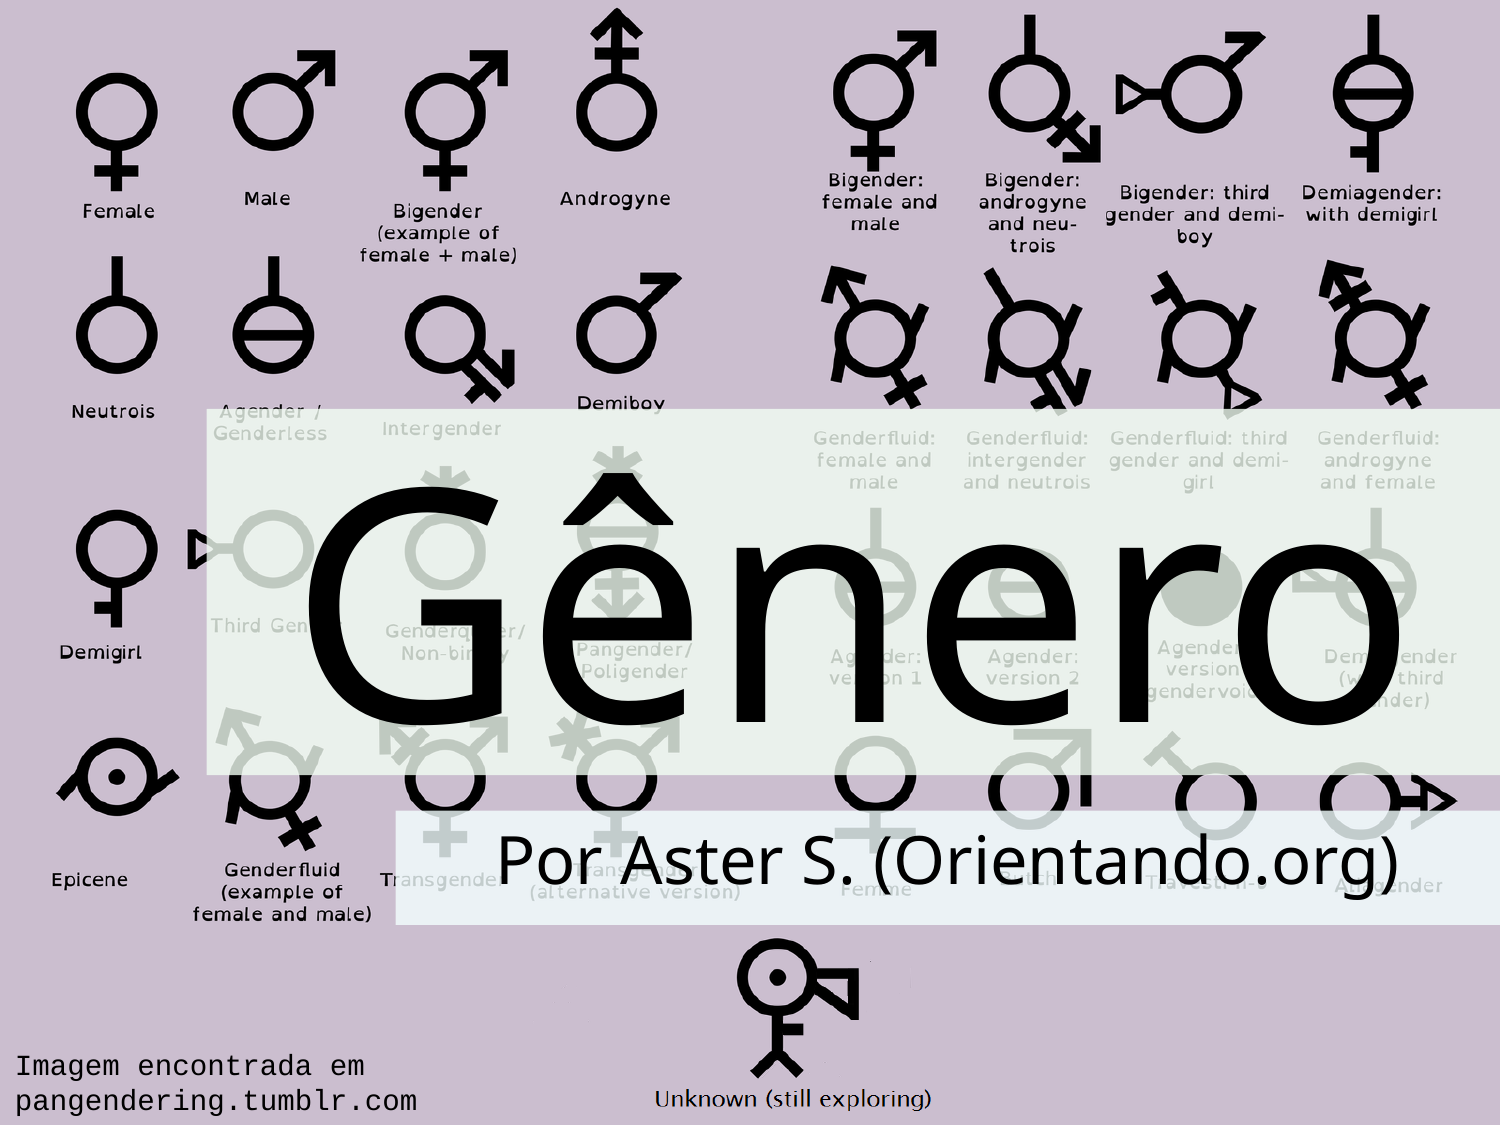

# Gênero
Por Aster S. (Orientando.org)
Imagem encontrada em pangendering.tumblr.com